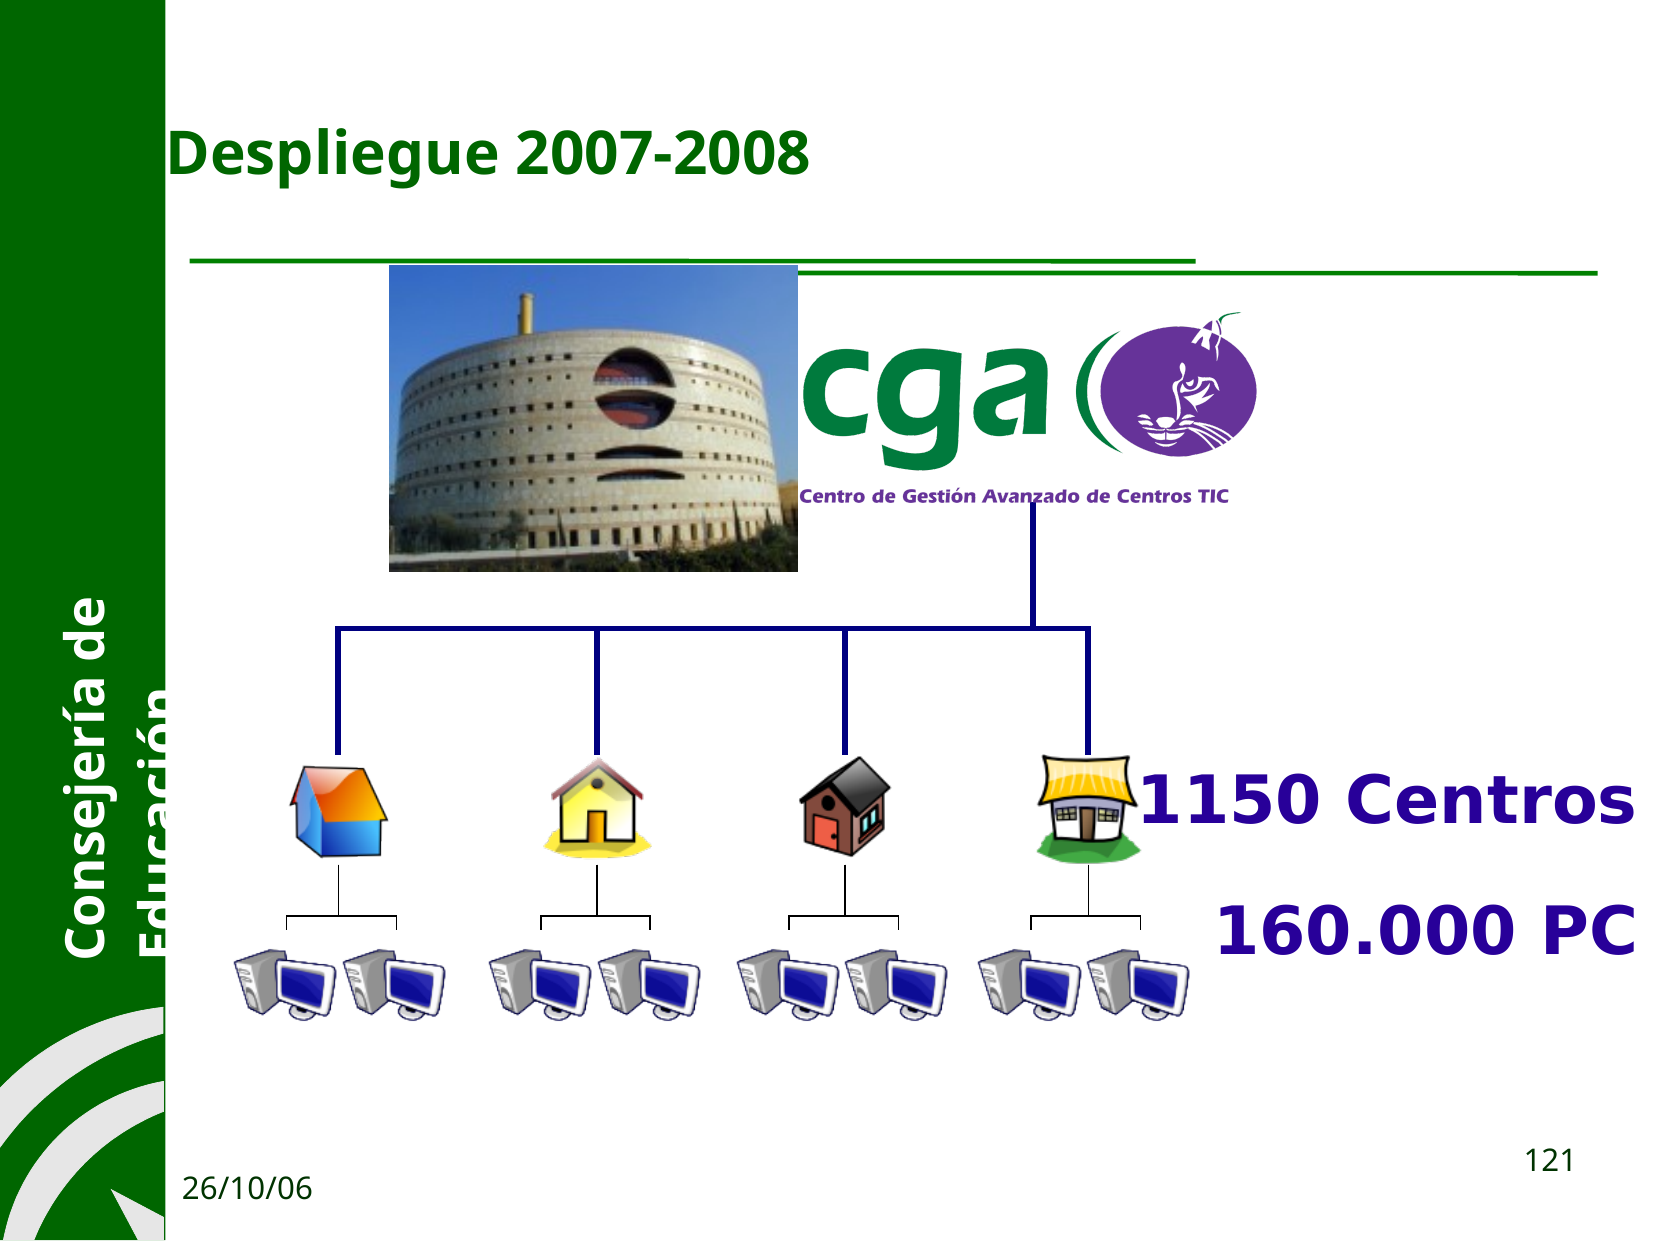

# Despliegue 2007-2008
1150 Centros
160.000 PC
121